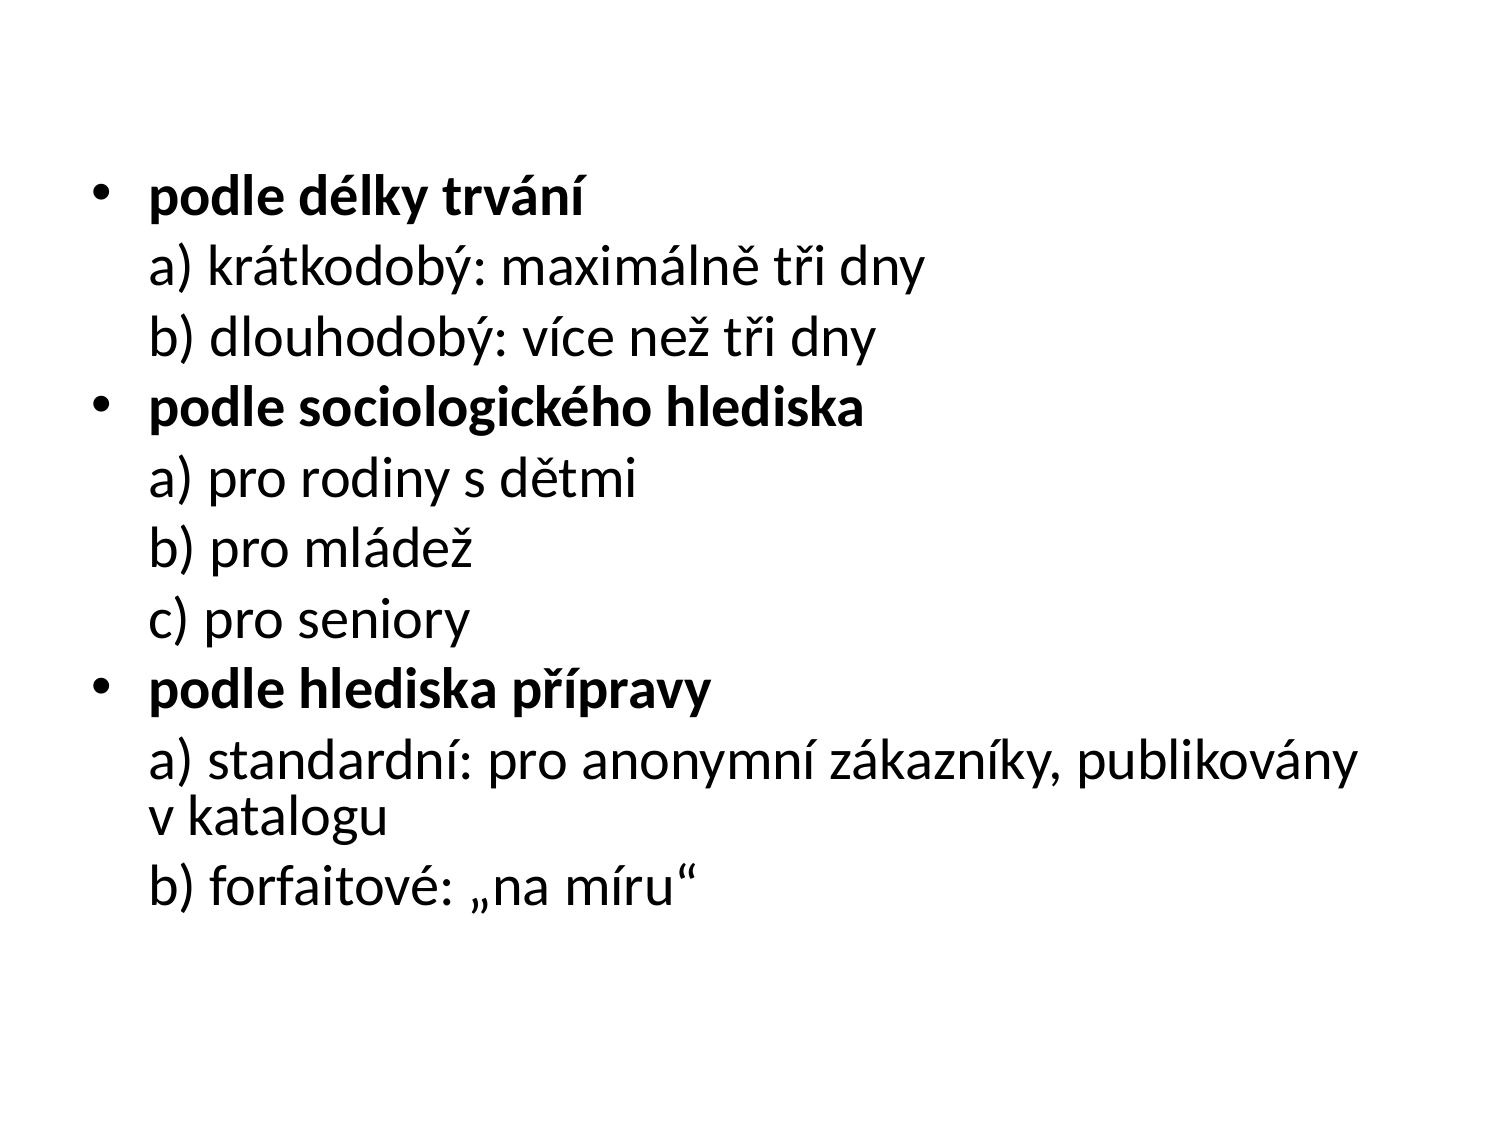

# podle délky trvání
	a) krátkodobý: maximálně tři dny
	b) dlouhodobý: více než tři dny
podle sociologického hlediska
	a) pro rodiny s dětmi
	b) pro mládež
	c) pro seniory
podle hlediska přípravy
	a) standardní: pro anonymní zákazníky, publikovány
v katalogu
	b) forfaitové: „na míru“